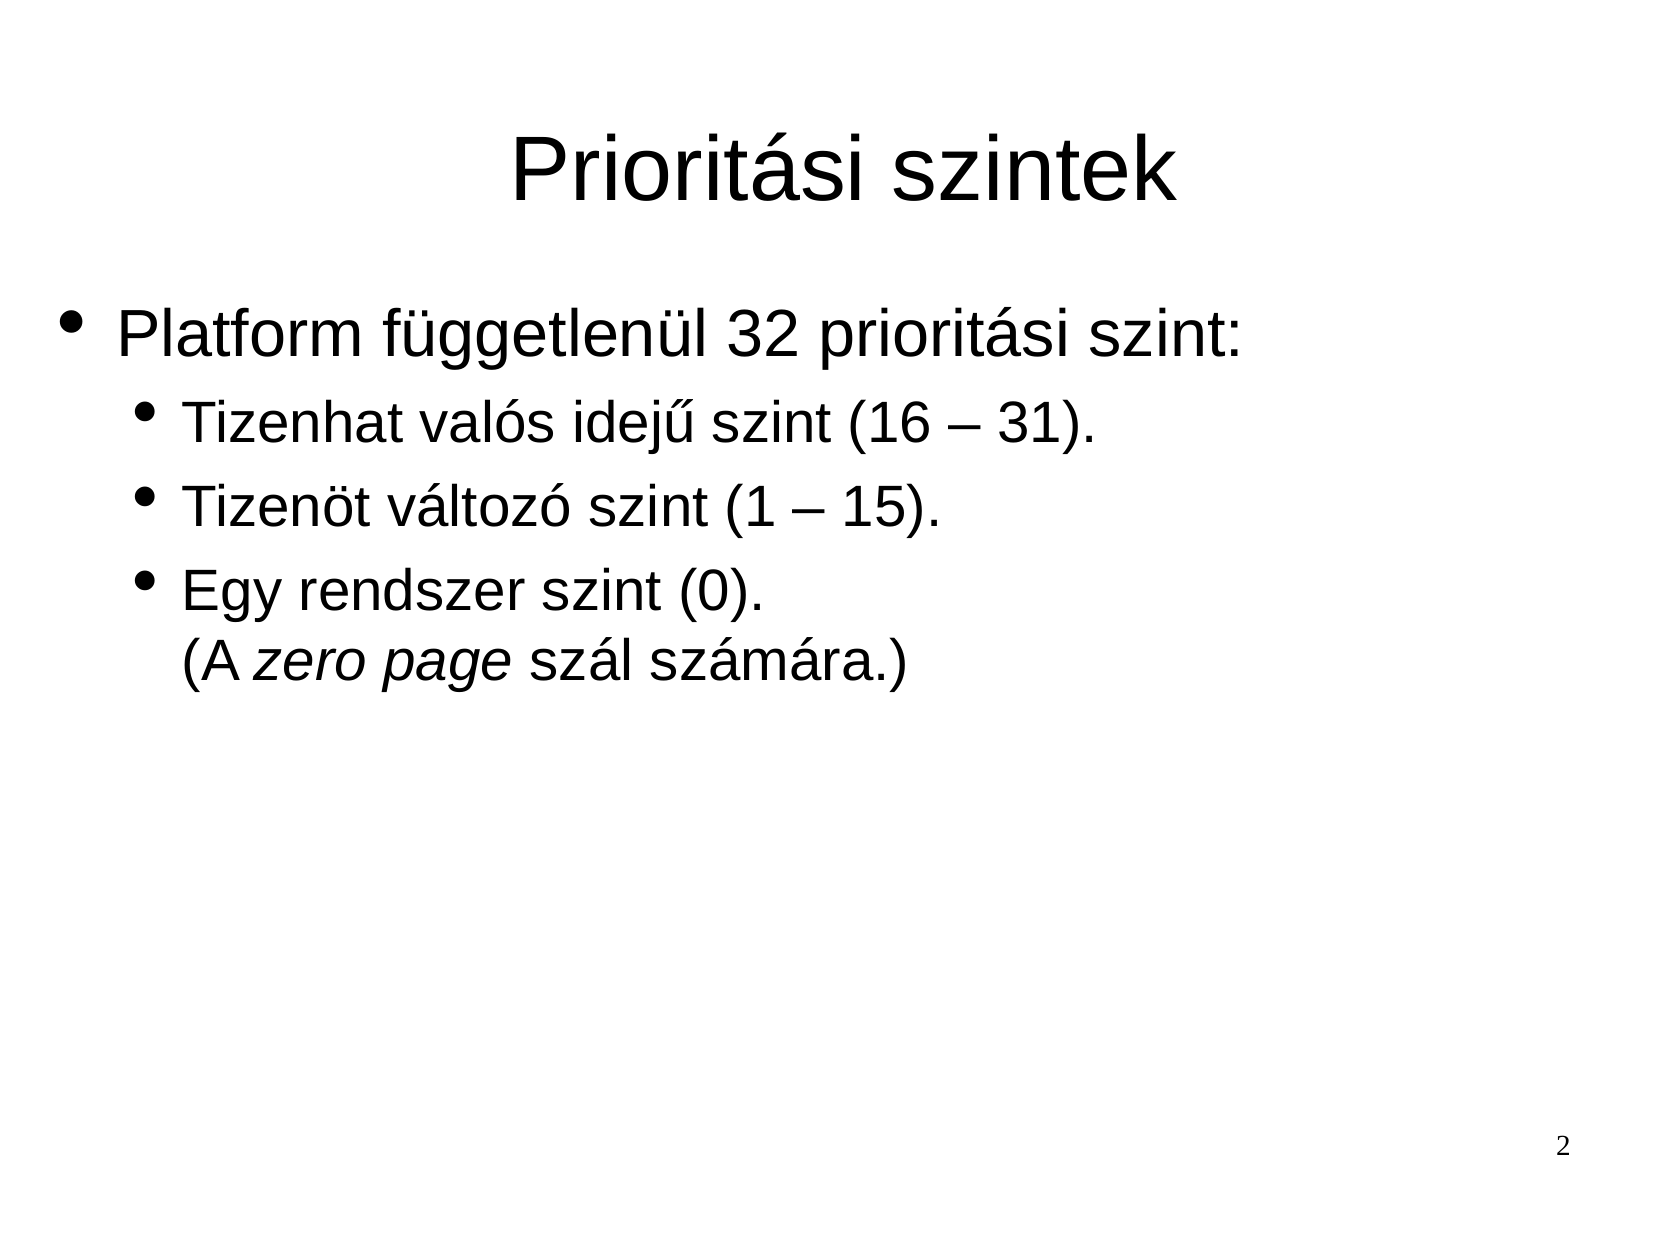

# Prioritási szintek
Platform függetlenül 32 prioritási szint:
Tizenhat valós idejű szint (16 – 31).
Tizenöt változó szint (1 – 15).
Egy rendszer szint (0).
(A zero page szál számára.)
2